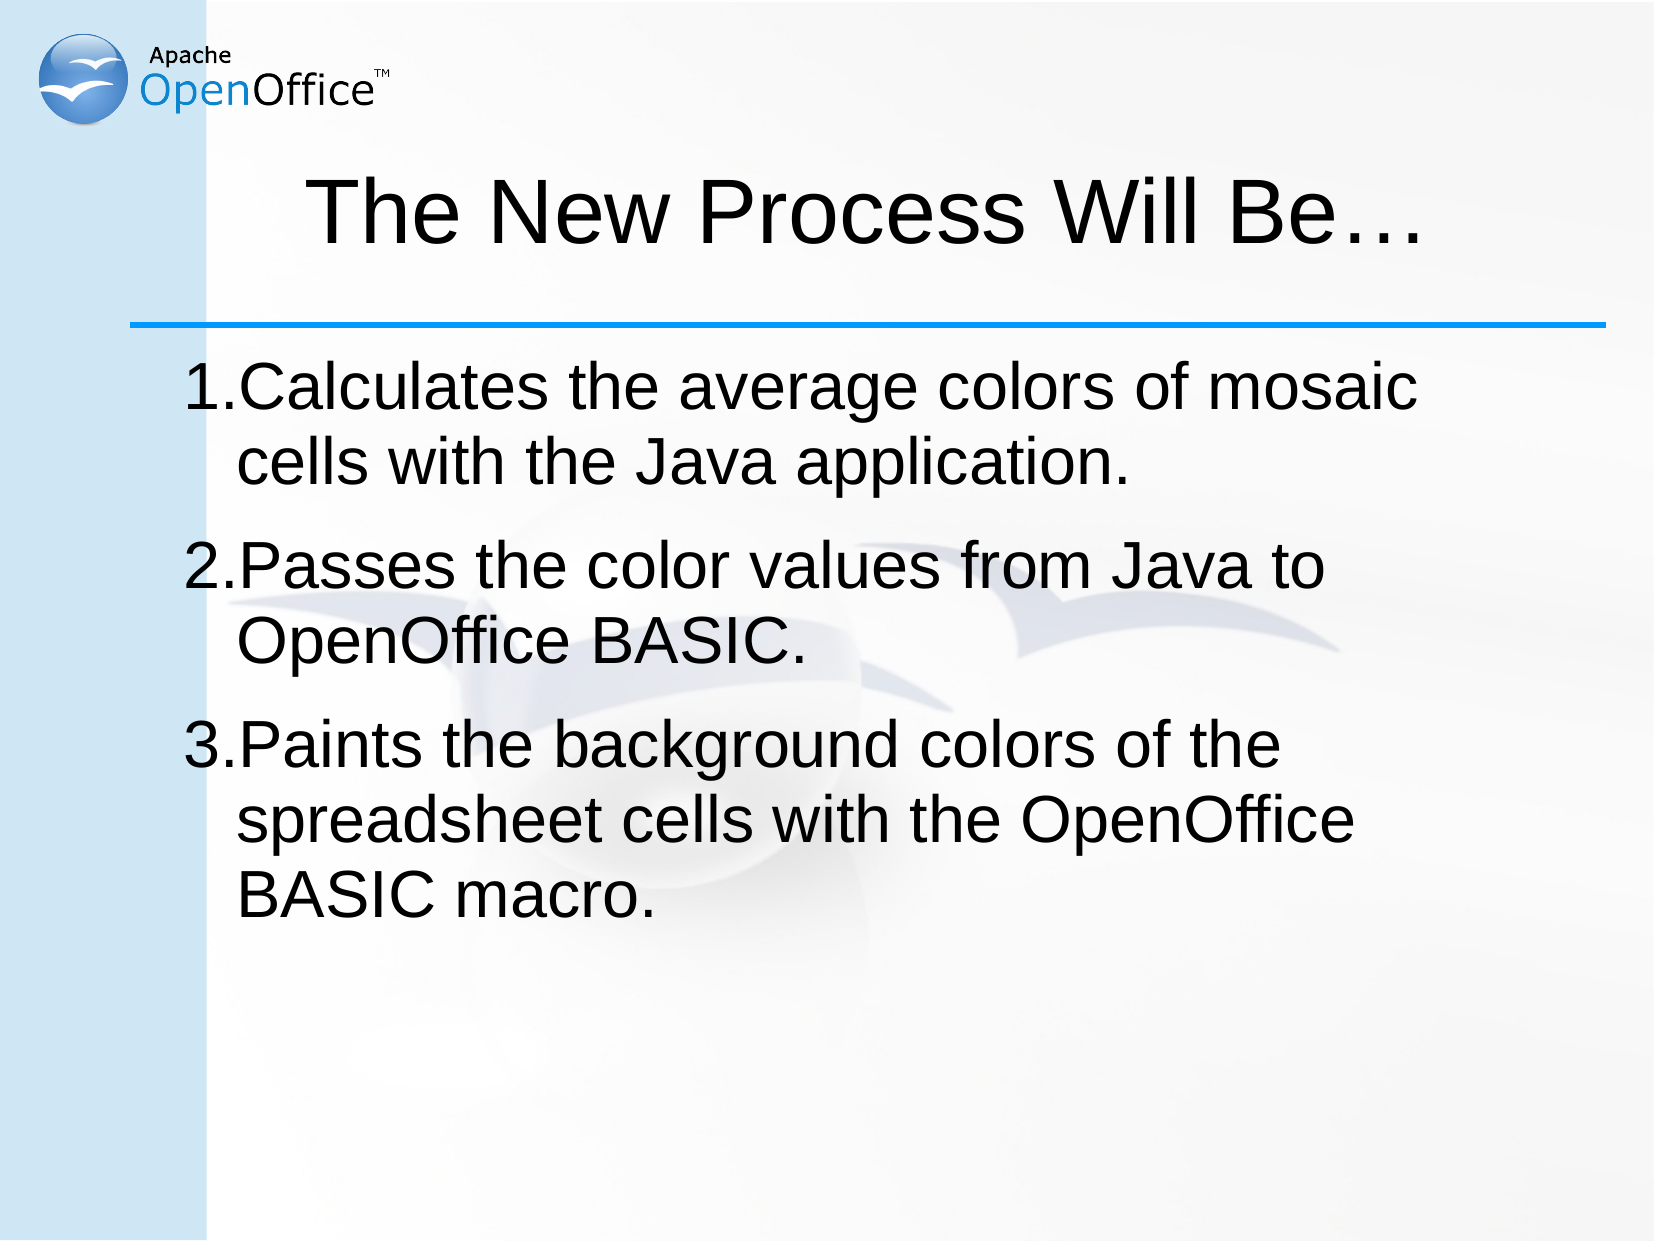

# The New Process Will Be…
Calculates the average colors of mosaic cells with the Java application.
Passes the color values from Java to OpenOffice BASIC.
Paints the background colors of the spreadsheet cells with the OpenOffice BASIC macro.